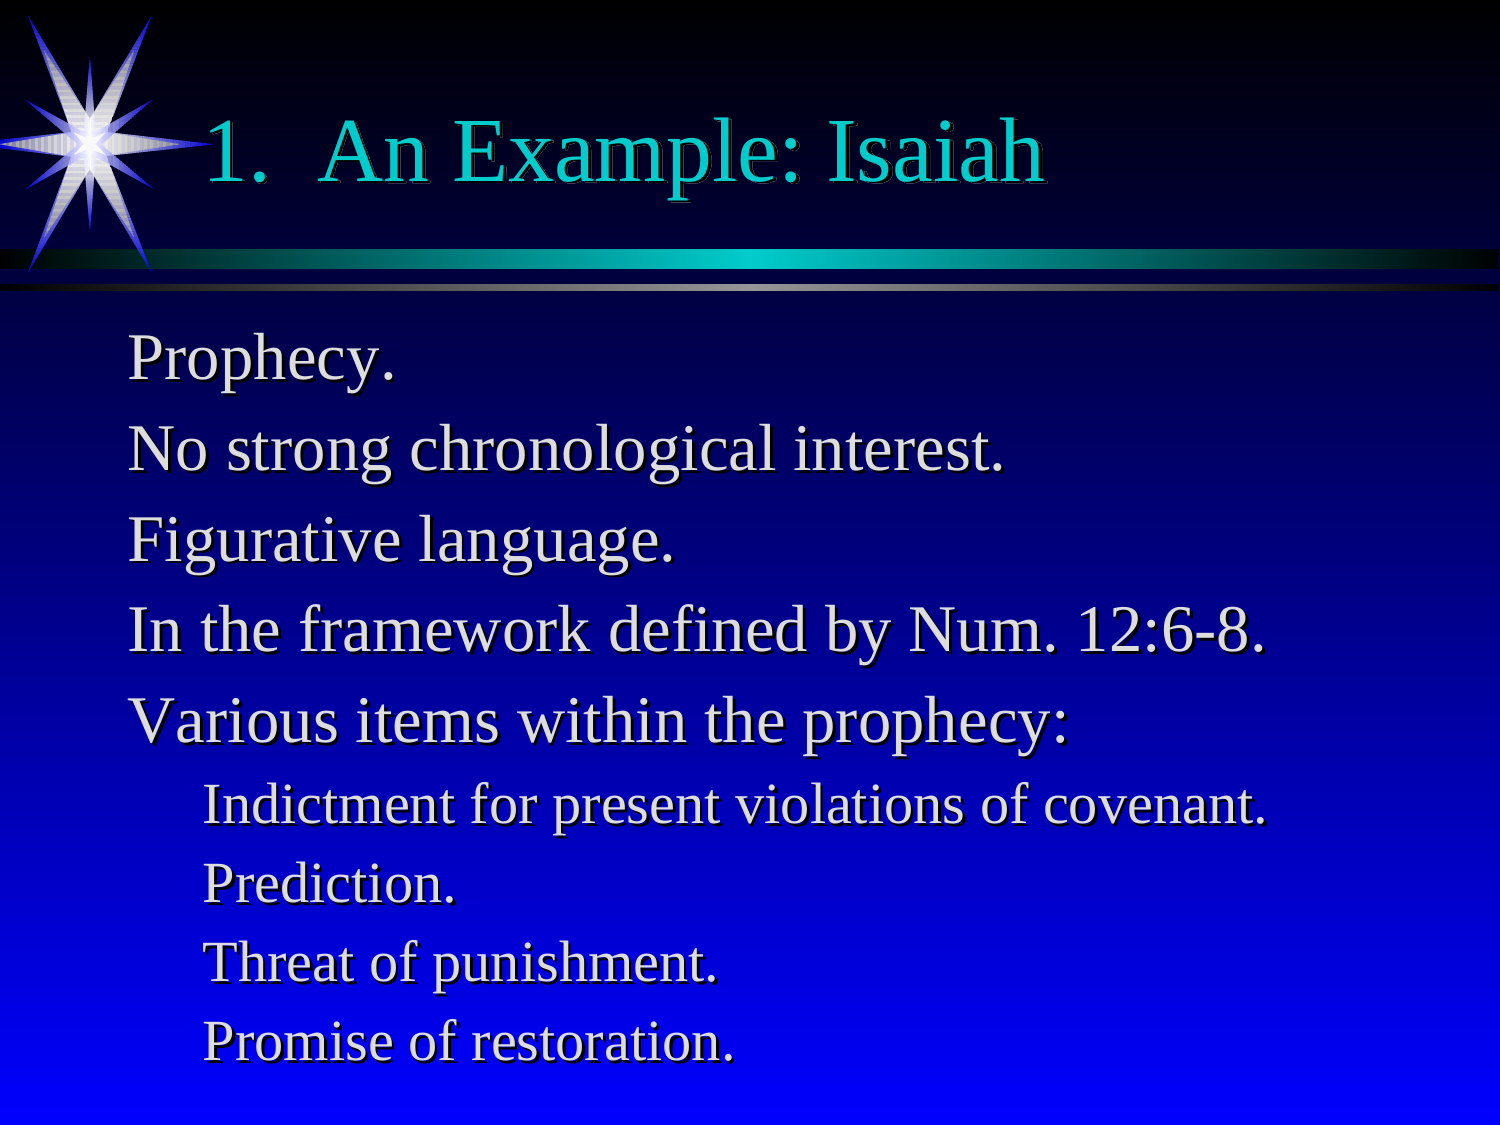

# 1. An Example: Isaiah
Prophecy.
No strong chronological interest.
Figurative language.
In the framework defined by Num. 12:6-8.
Various items within the prophecy:
Indictment for present violations of covenant.
Prediction.
Threat of punishment.
Promise of restoration.